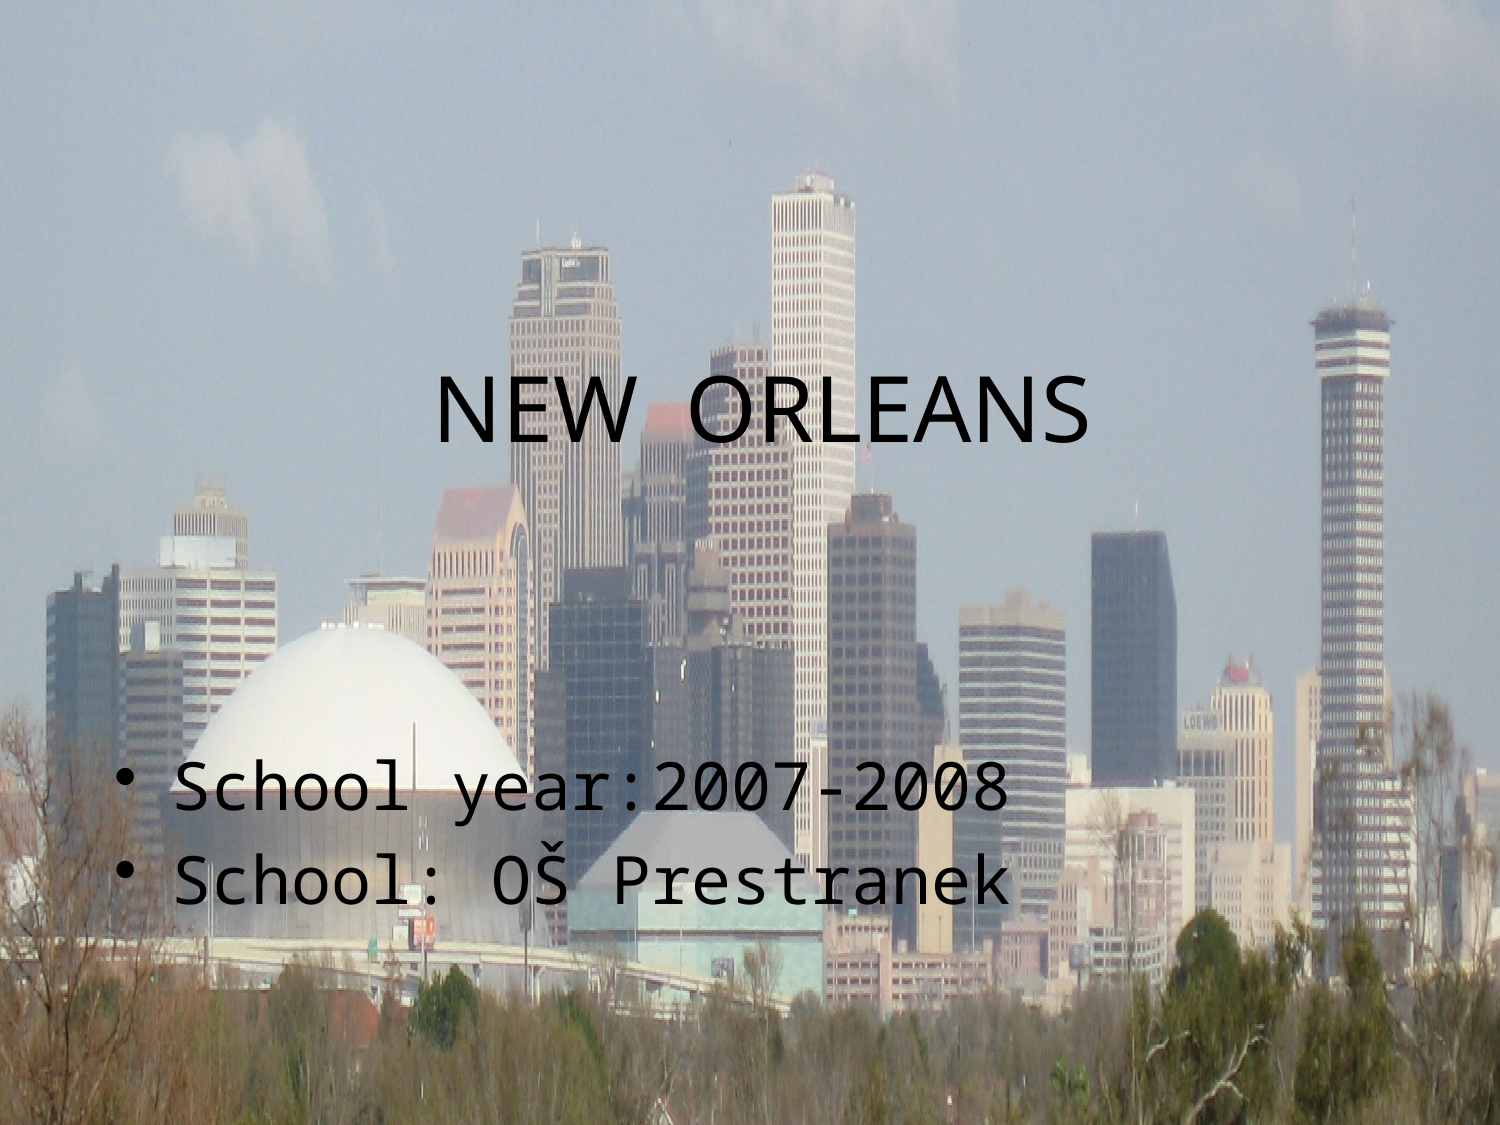

# NEW ORLEANS
School year:2007-2008
School: OŠ Prestranek